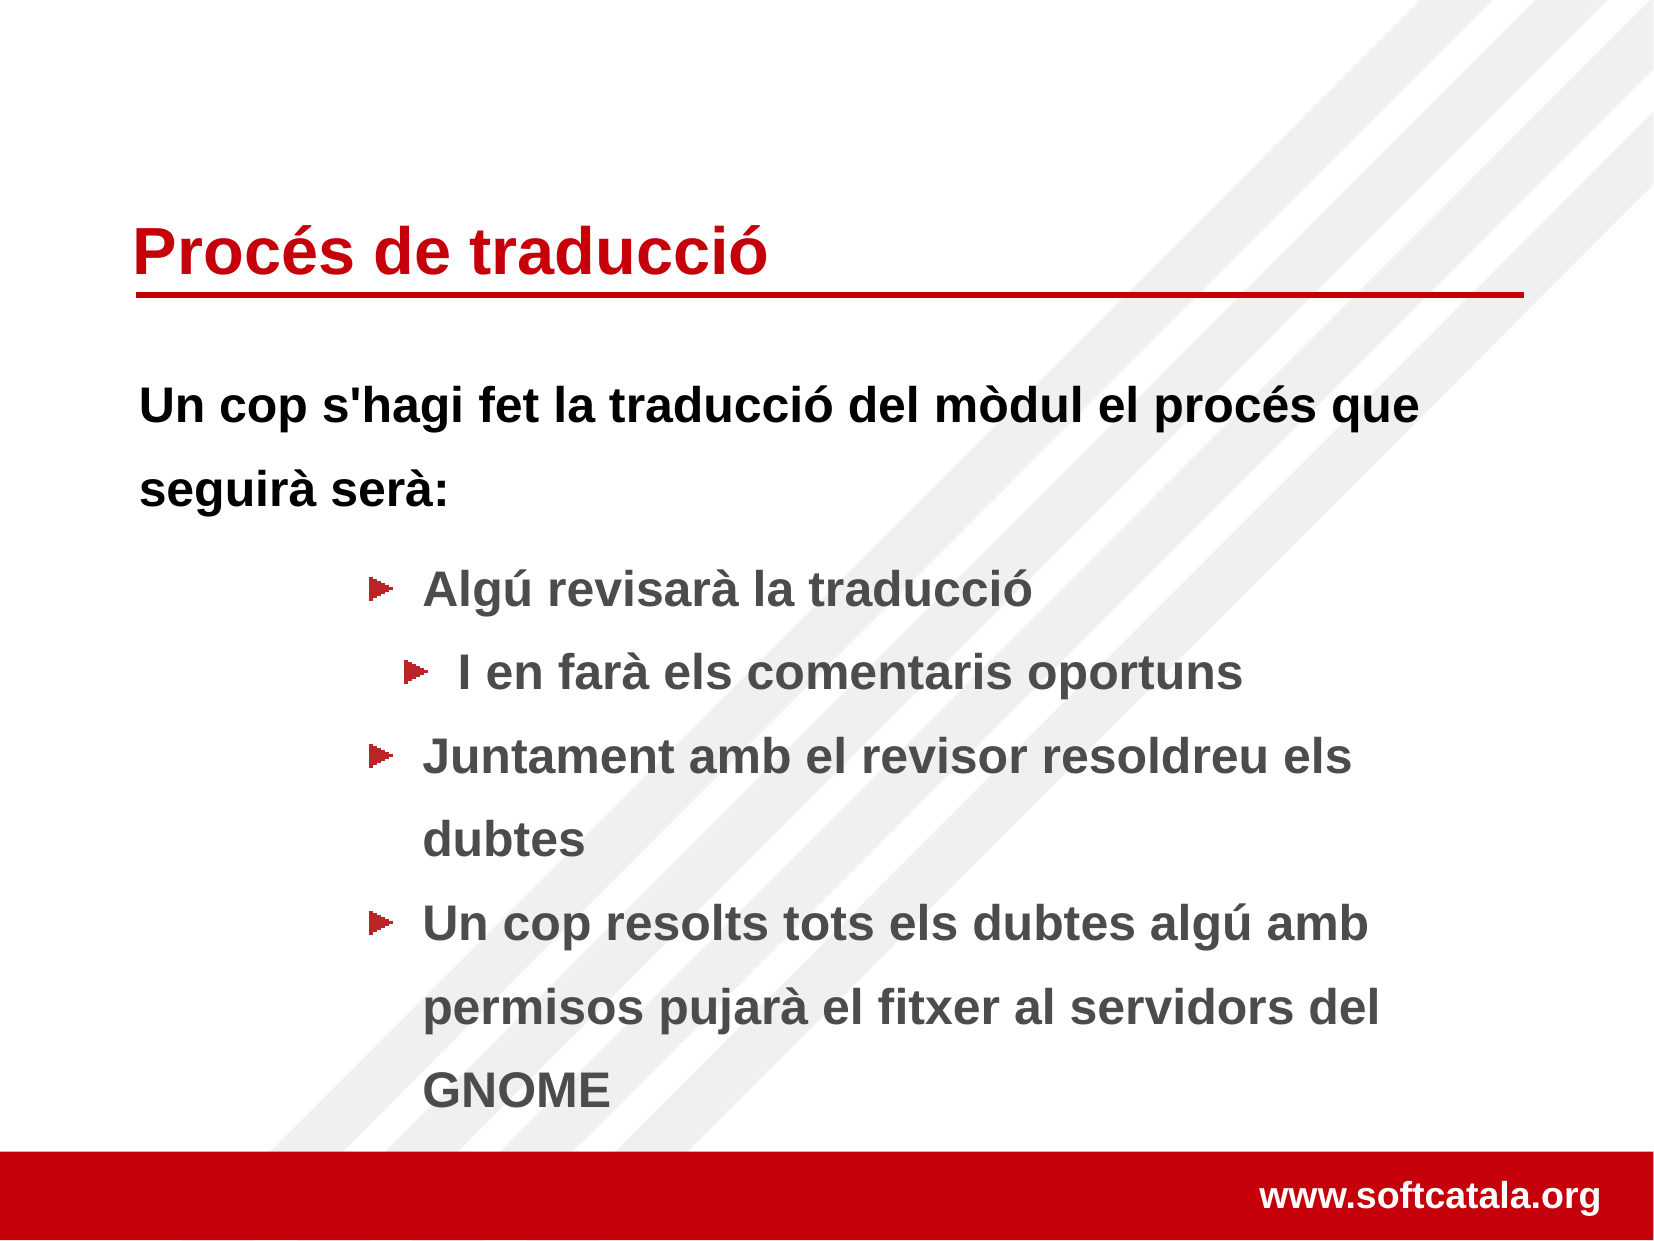

Procés de traducció
Un cop s'hagi fet la traducció del mòdul el procés que seguirà serà:
Algú revisarà la traducció
I en farà els comentaris oportuns
Juntament amb el revisor resoldreu els dubtes
Un cop resolts tots els dubtes algú amb permisos pujarà el fitxer al servidors del GNOME
 www.softcatala.org